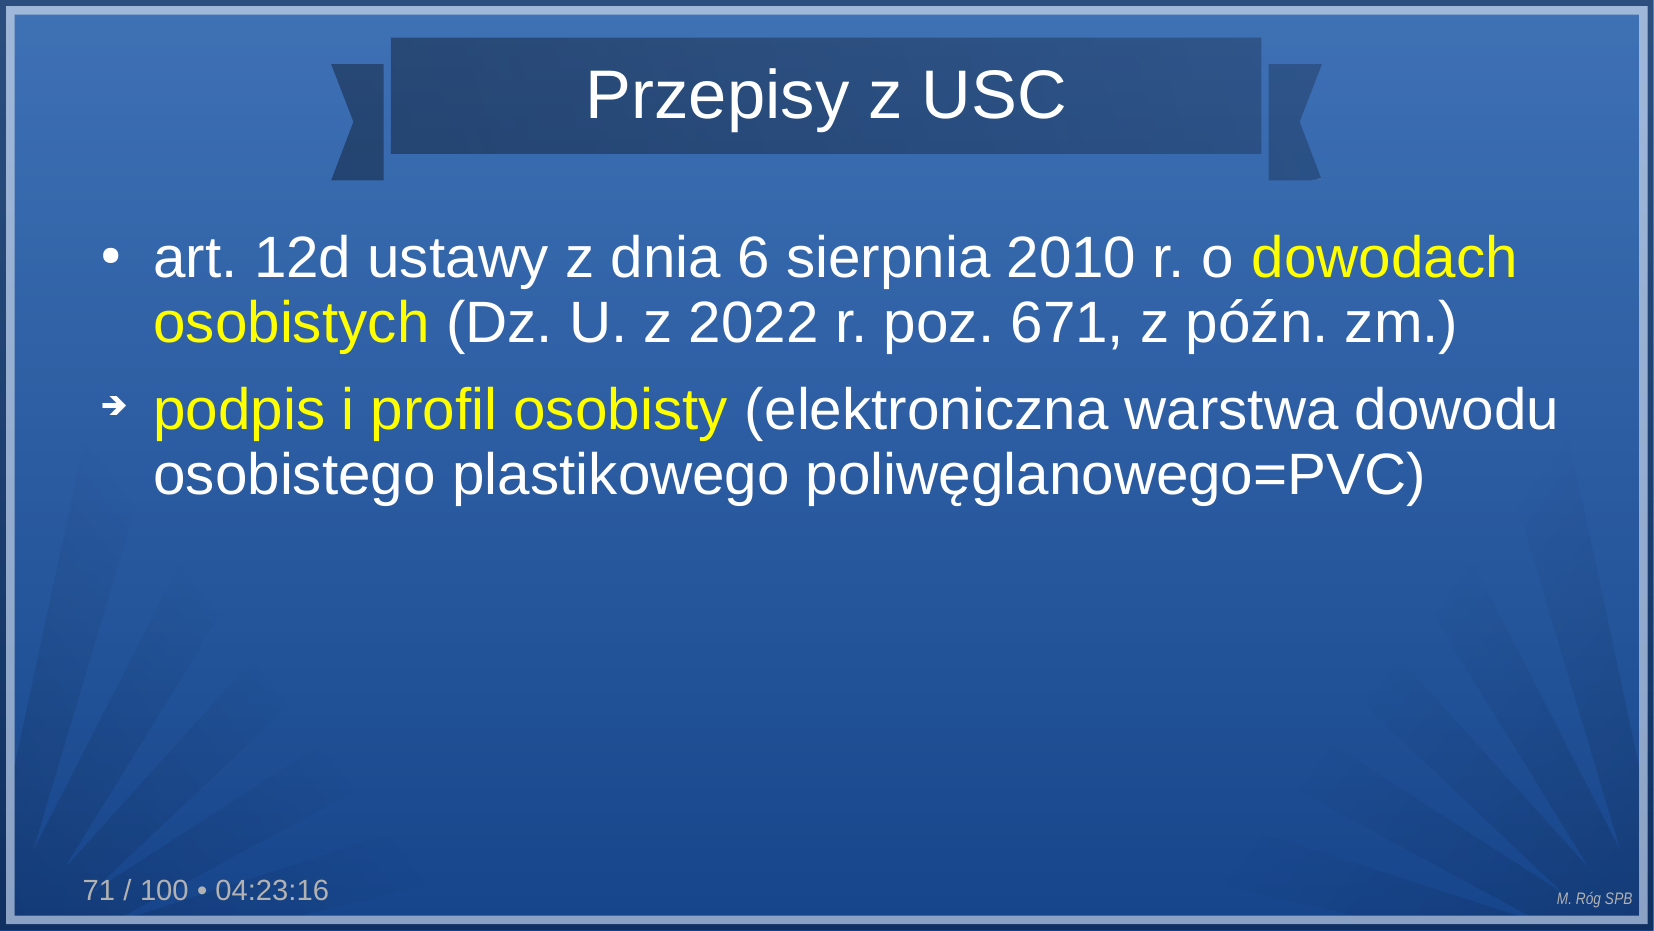

Przepisy z USC
# art. 12d ustawy z dnia 6 sierpnia 2010 r. o dowodach osobistych (Dz. U. z 2022 r. poz. 671, z późn. zm.)
podpis i profil osobisty (elektroniczna warstwa dowodu osobistego plastikowego poliwęglanowego=PVC)